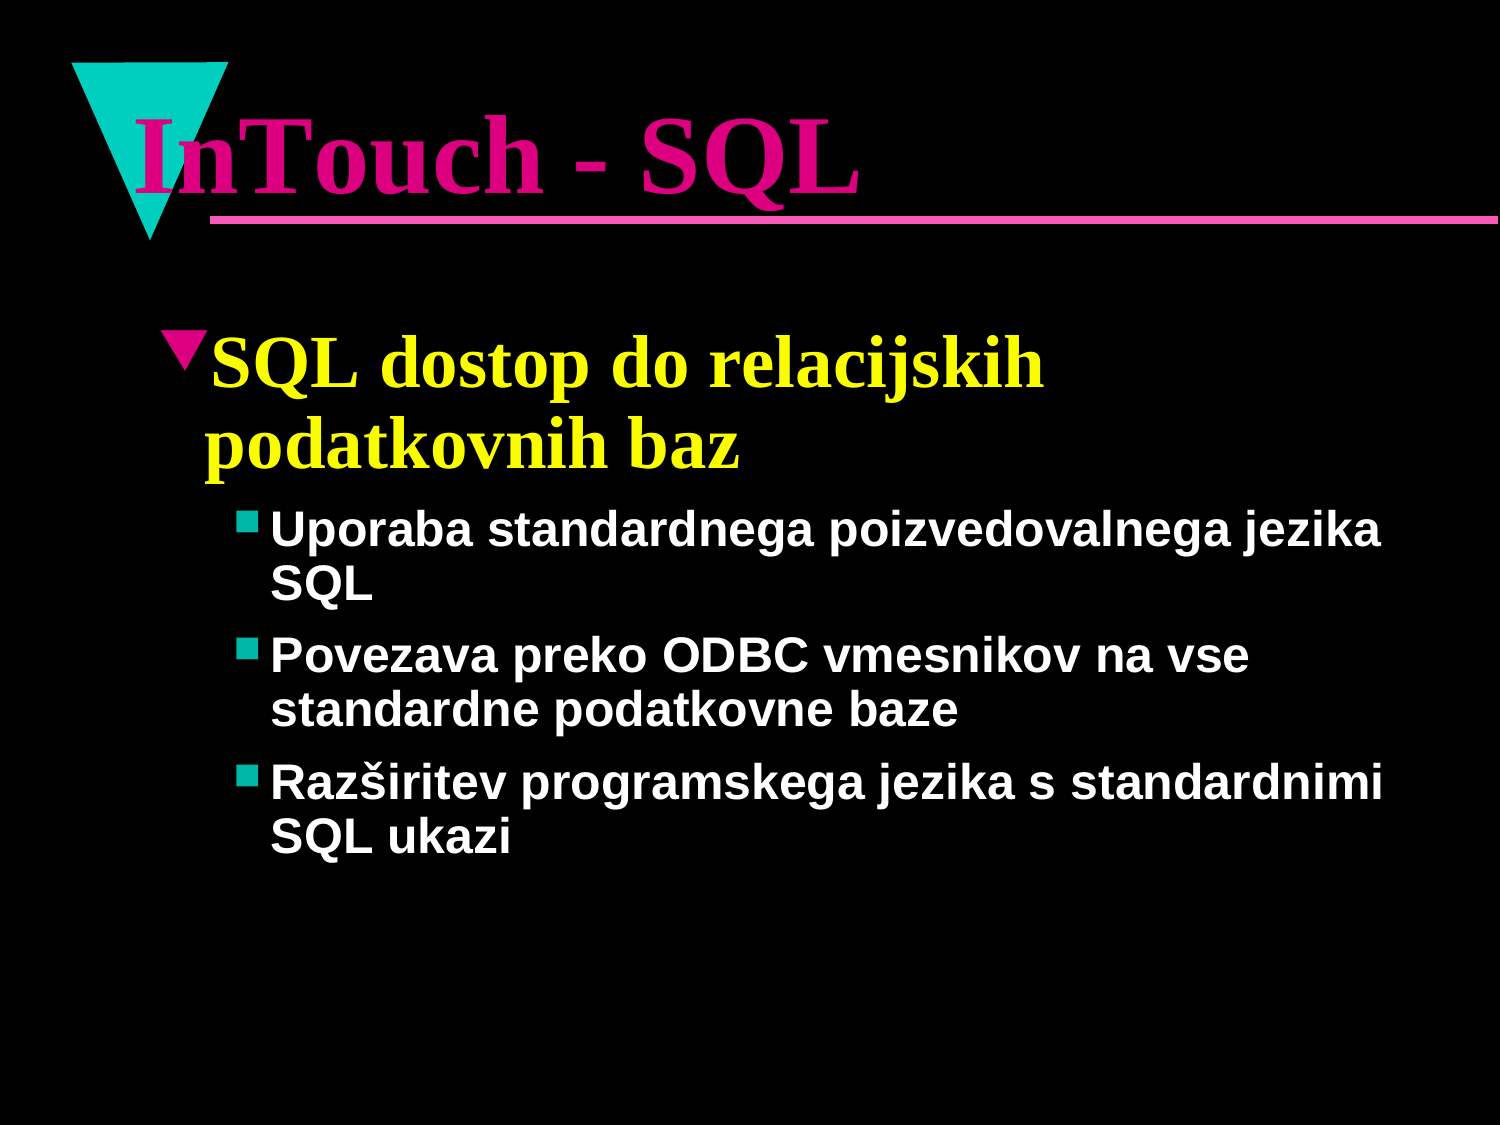

# InTouch - SQL
SQL dostop do relacijskih podatkovnih baz
Uporaba standardnega poizvedovalnega jezika SQL
Povezava preko ODBC vmesnikov na vse standardne podatkovne baze
Razširitev programskega jezika s standardnimi SQL ukazi
40